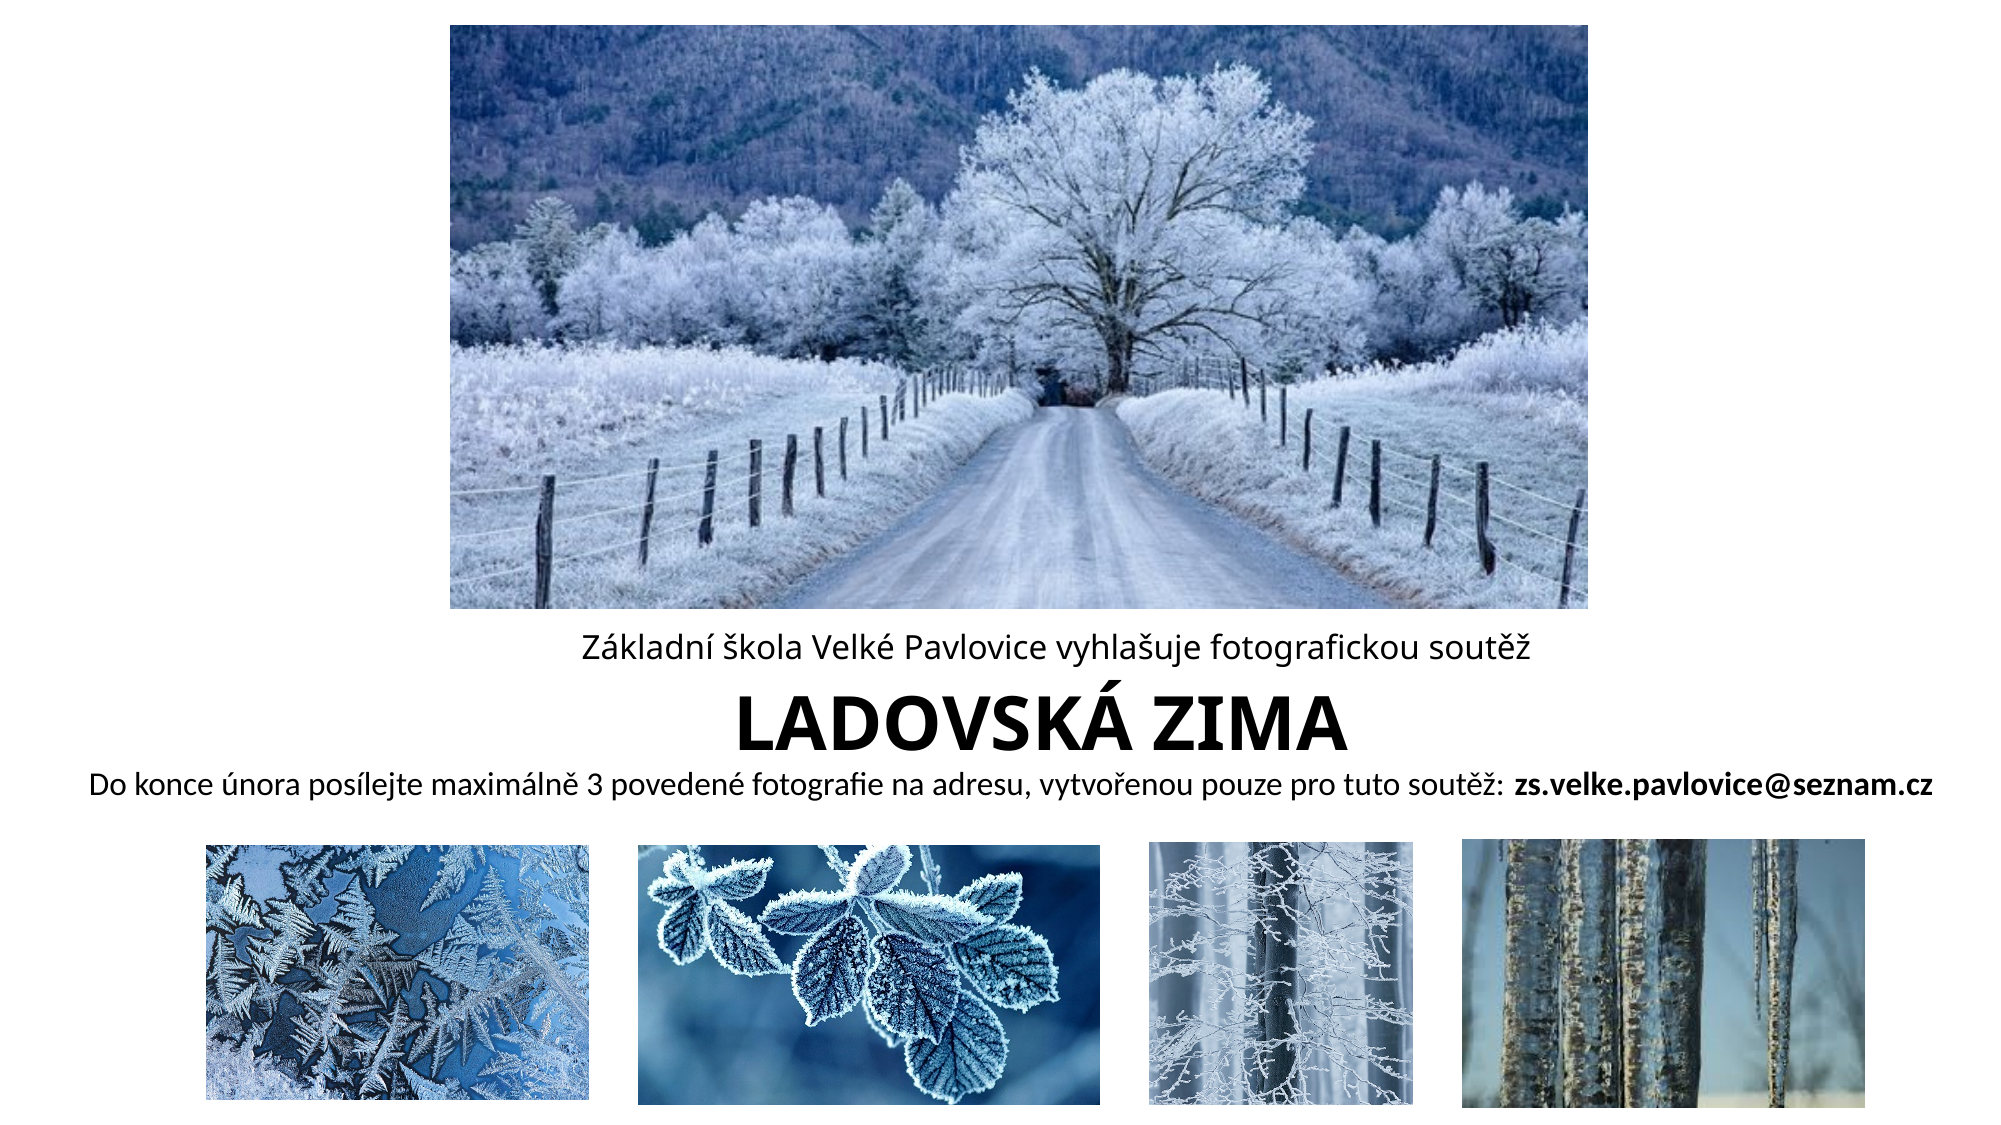

Základní škola Velké Pavlovice vyhlašuje fotografickou soutěž
LADOVSKÁ ZIMA
Do konce února posílejte maximálně 3 povedené fotografie na adresu, vytvořenou pouze pro tuto soutěž: zs.velke.pavlovice@seznam.cz